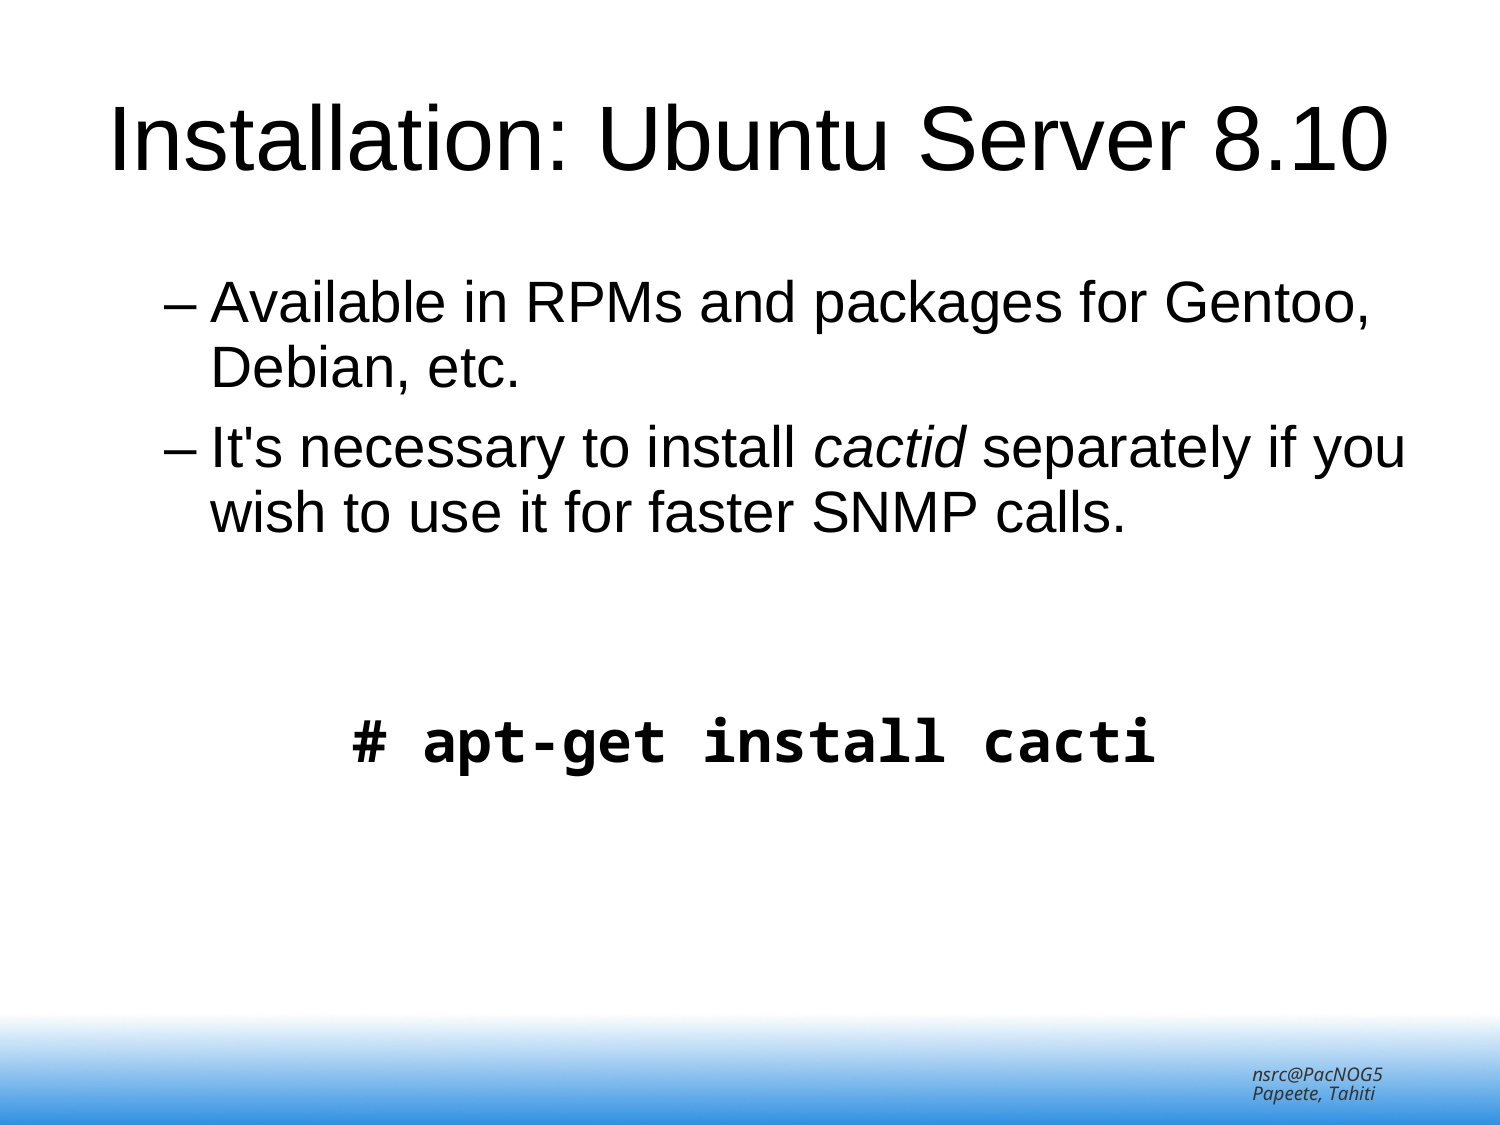

# Installation: Ubuntu Server 8.10
Available in RPMs and packages for Gentoo, Debian, etc.
It's necessary to install cactid separately if you wish to use it for faster SNMP calls.
# apt-get install cacti